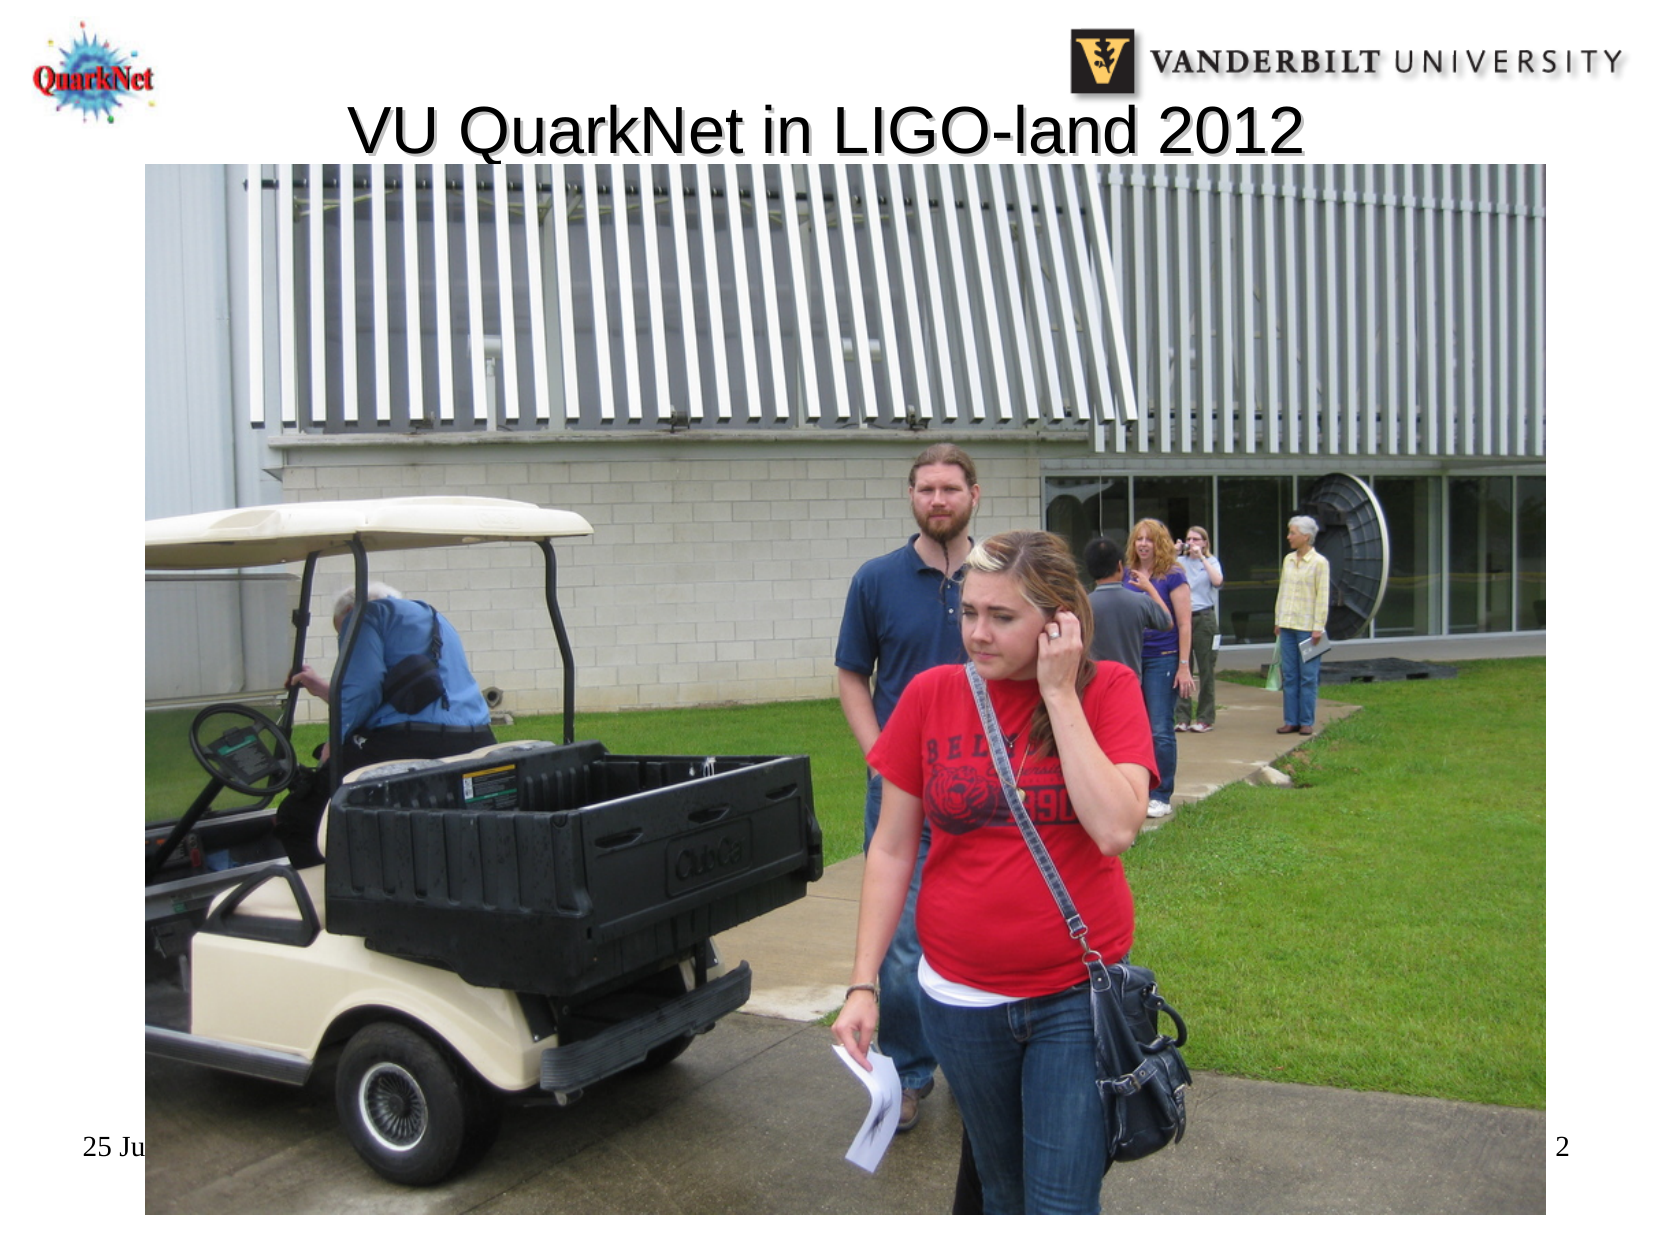

# VU QuarkNet in LIGO-land 2012
25 July 2016
QuarkNet in LIGO-land 2012
2